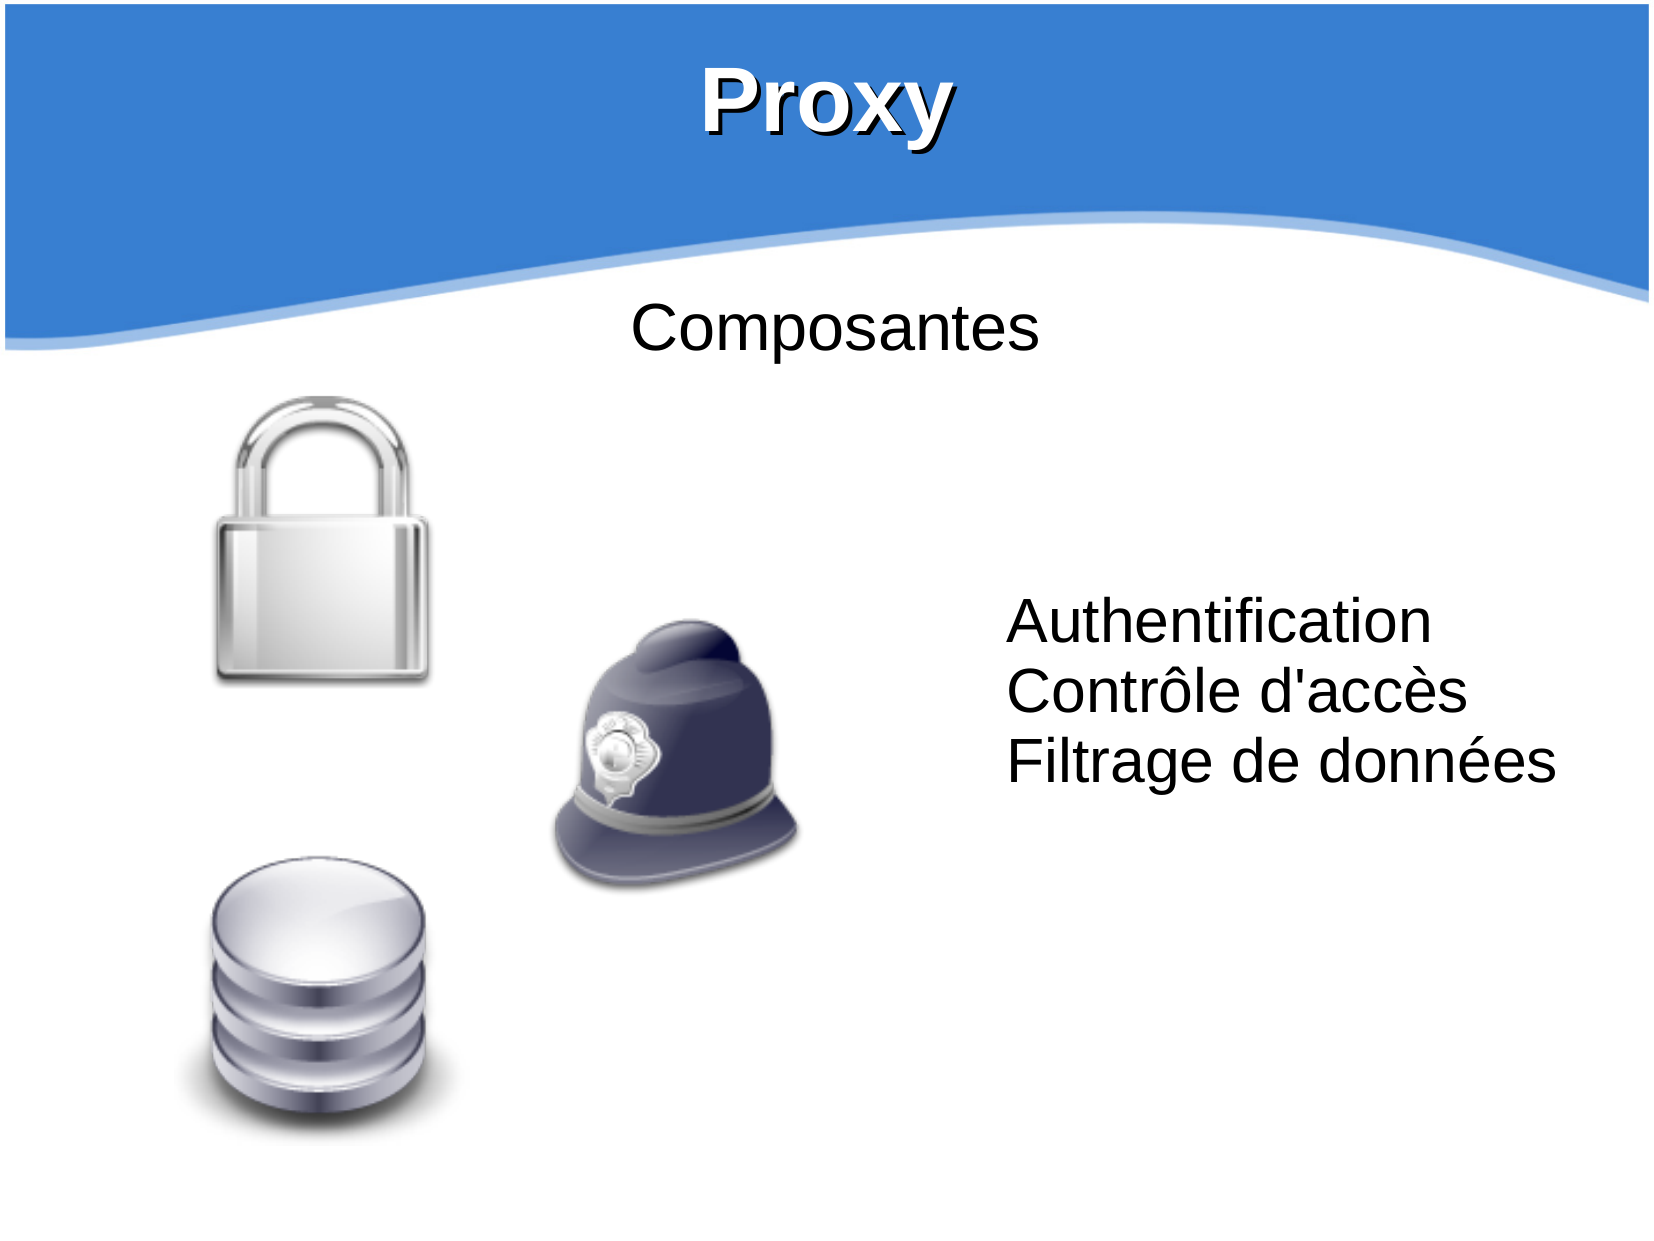

# Proxy
Composantes
 Authentification
 Contrôle d'accès
 Filtrage de données